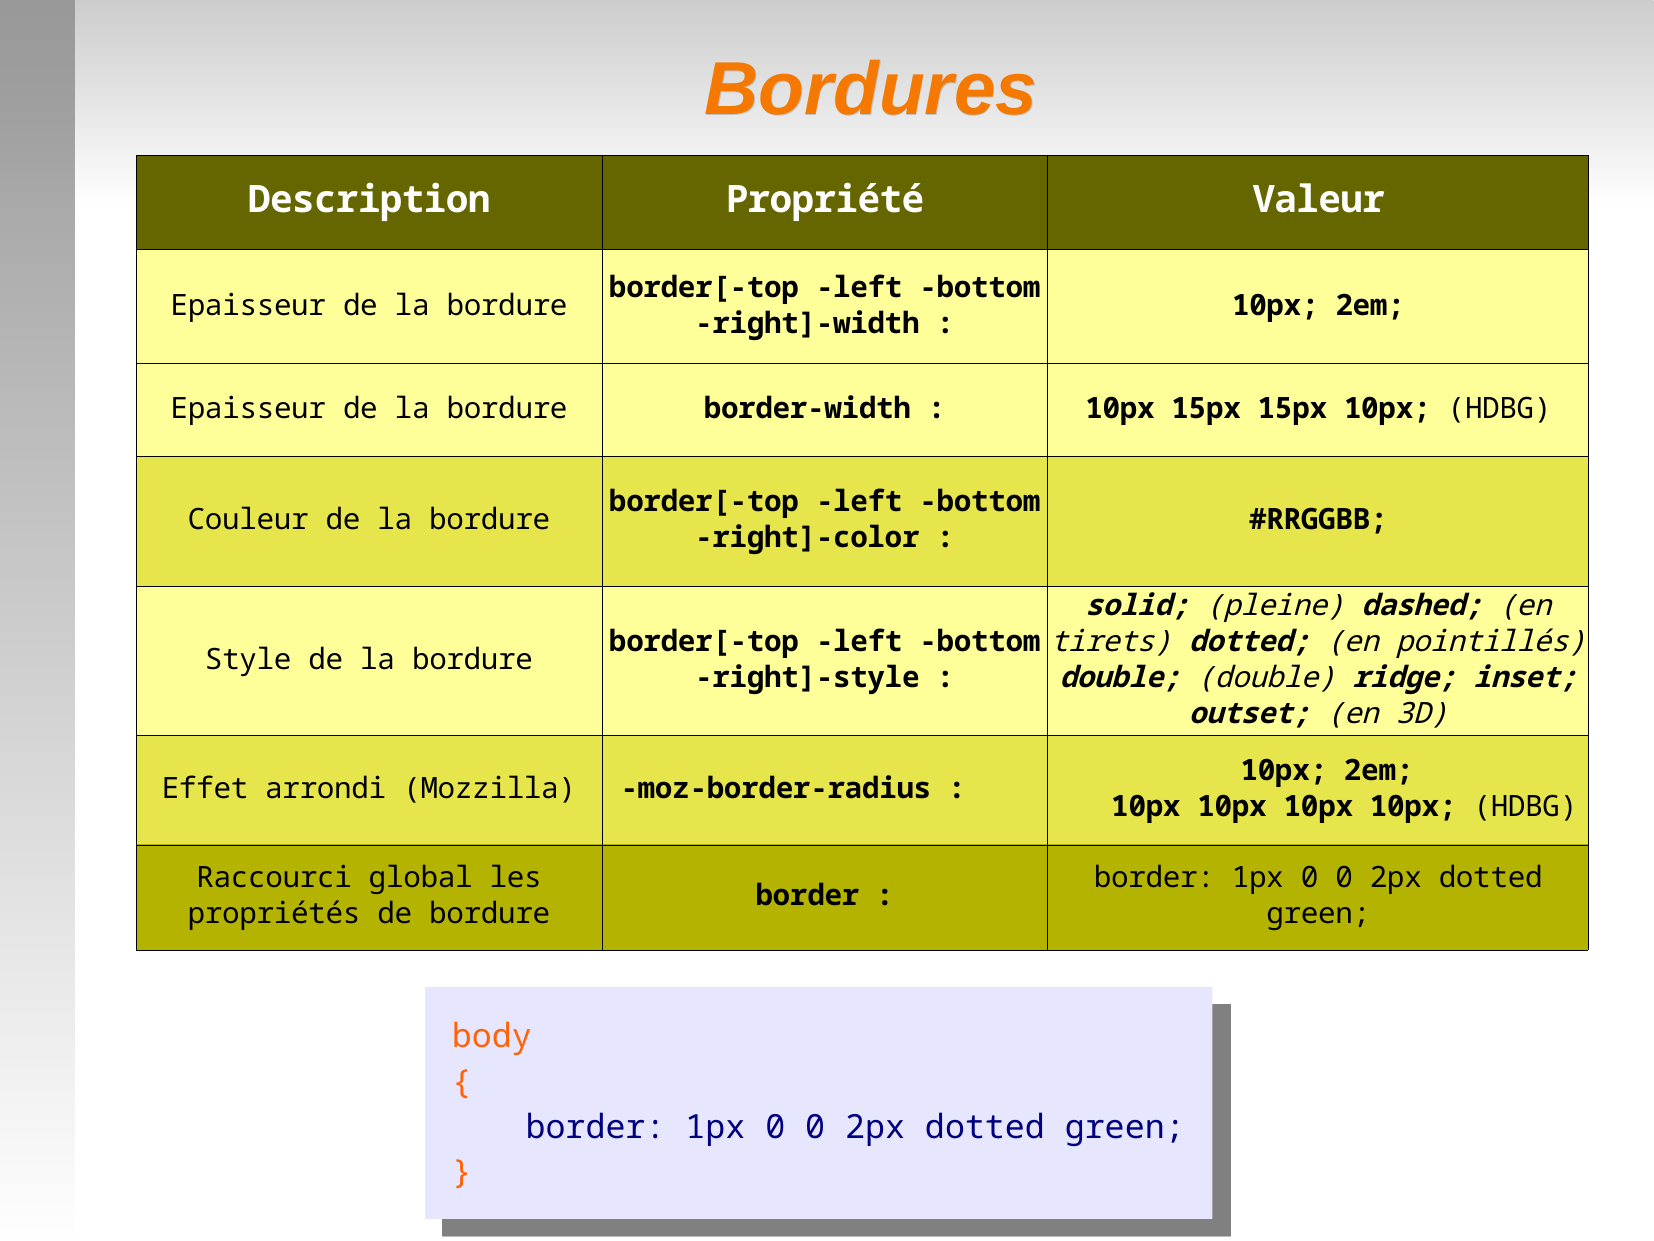

# Bordures
body
{
	border: 1px 0 0 2px dotted green;
}